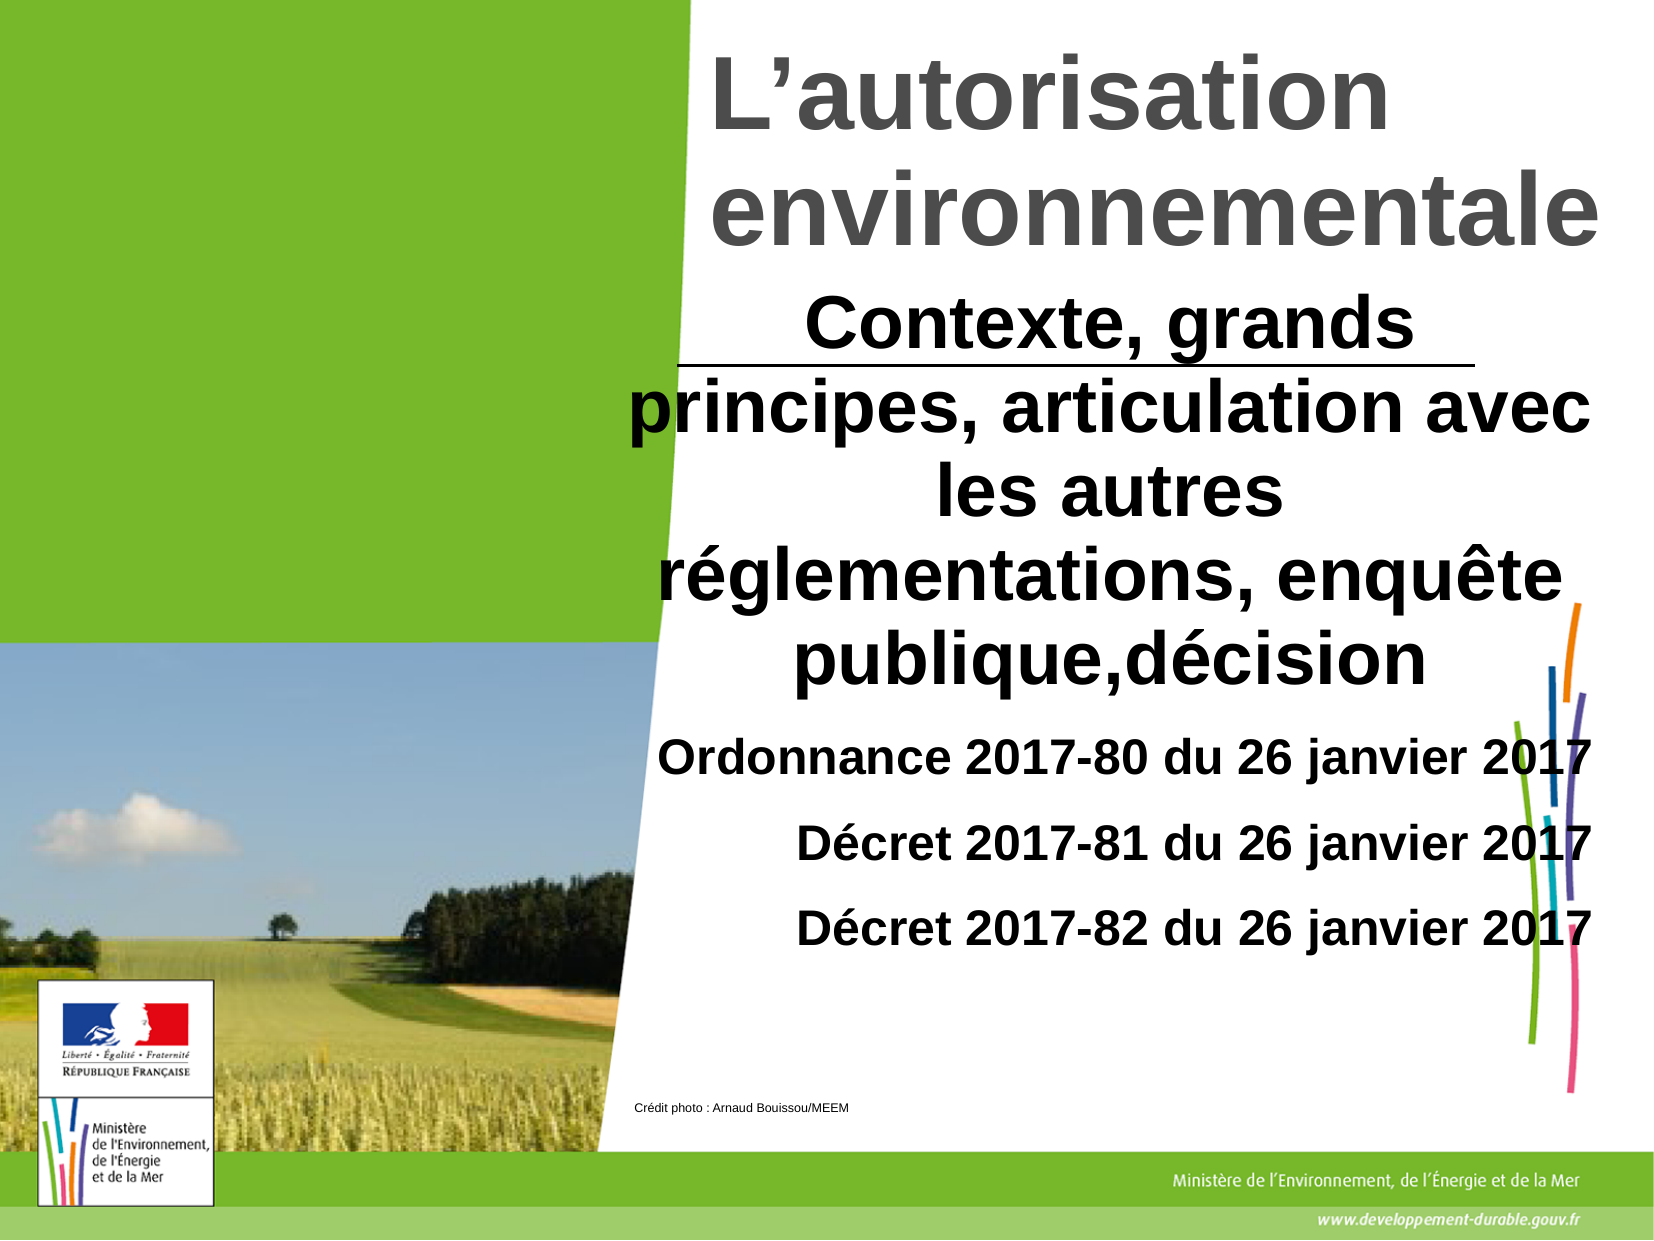

# L’autorisation environnementale
Contexte, grands principes, articulation avec les autres réglementations, enquête publique,décision
Ordonnance 2017-80 du 26 janvier 2017
Décret 2017-81 du 26 janvier 2017
Décret 2017-82 du 26 janvier 2017